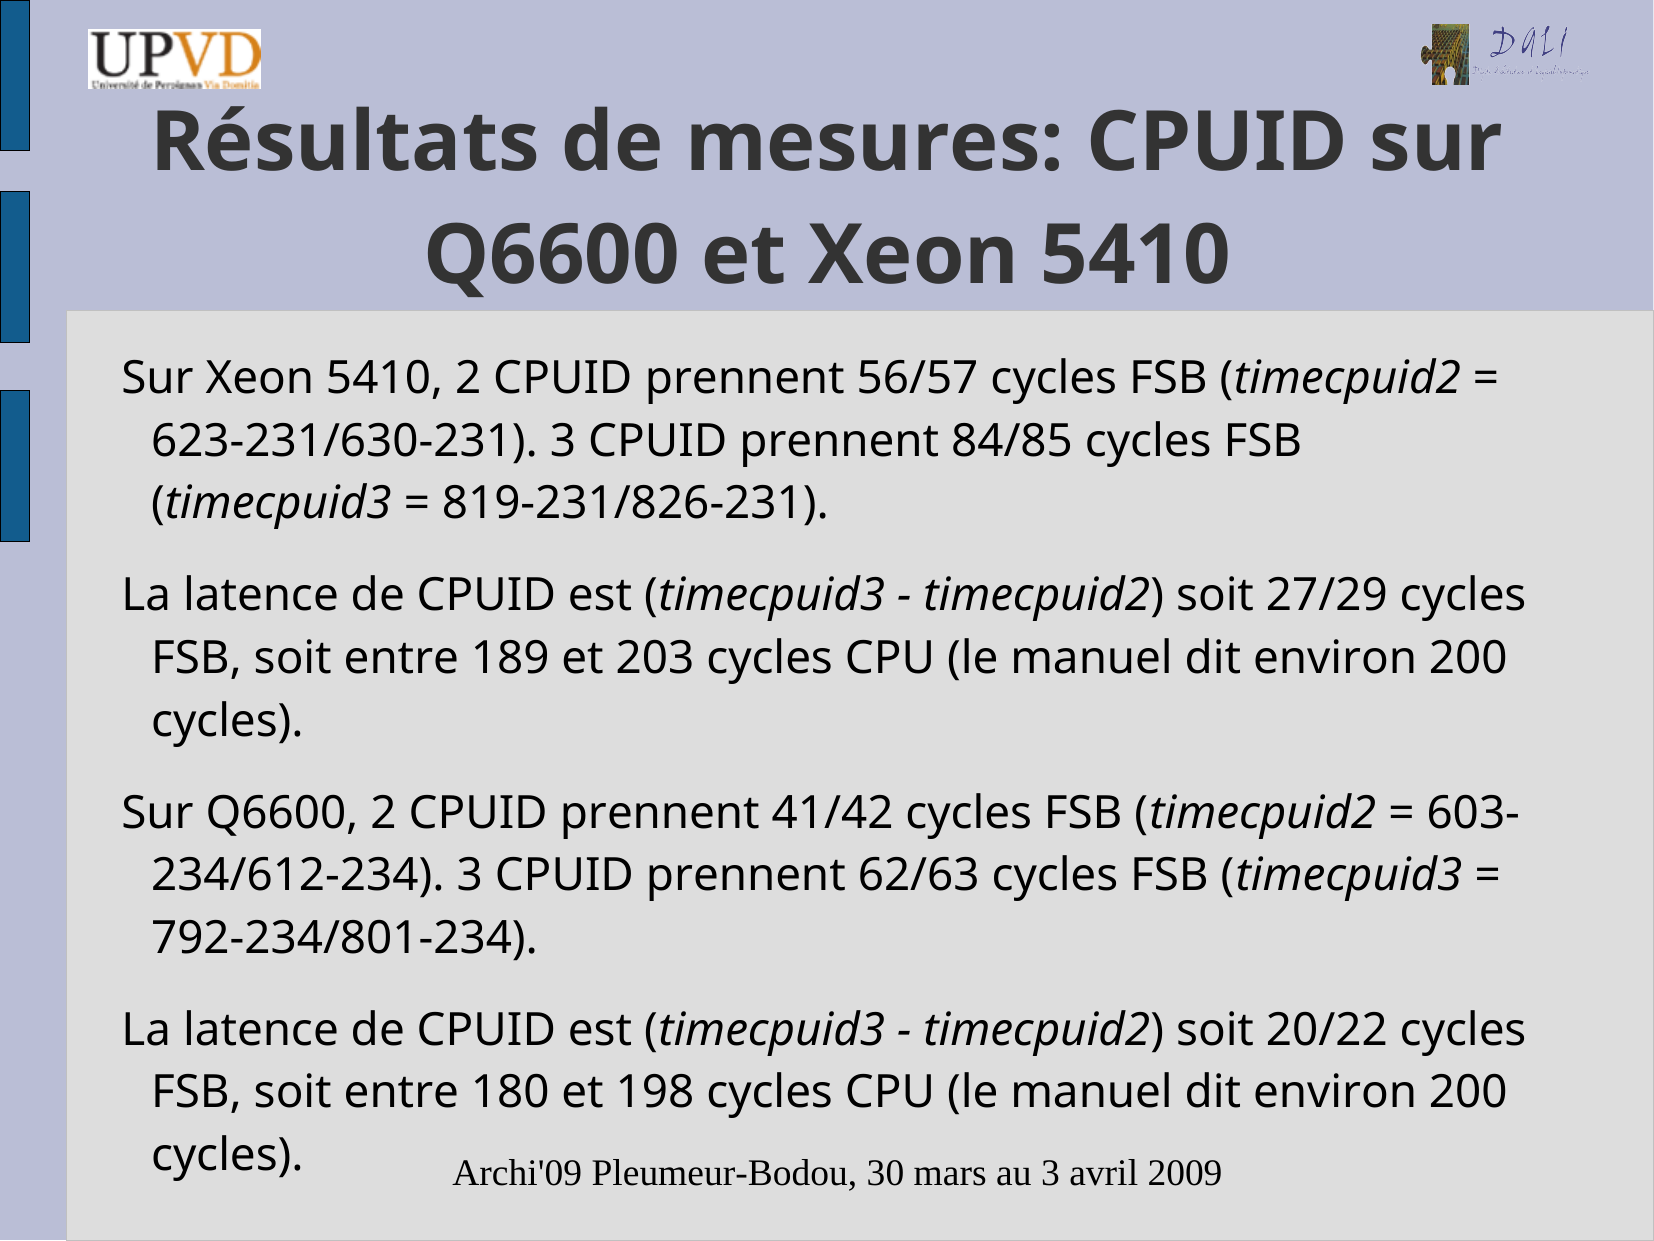

# Résultats de mesures: CPUID sur Q6600 et Xeon 5410
Sur Xeon 5410, 2 CPUID prennent 56/57 cycles FSB (timecpuid2 = 623-231/630-231). 3 CPUID prennent 84/85 cycles FSB (timecpuid3 = 819-231/826-231).
La latence de CPUID est (timecpuid3 - timecpuid2) soit 27/29 cycles FSB, soit entre 189 et 203 cycles CPU (le manuel dit environ 200 cycles).
Sur Q6600, 2 CPUID prennent 41/42 cycles FSB (timecpuid2 = 603-234/612-234). 3 CPUID prennent 62/63 cycles FSB (timecpuid3 = 792-234/801-234).
La latence de CPUID est (timecpuid3 - timecpuid2) soit 20/22 cycles FSB, soit entre 180 et 198 cycles CPU (le manuel dit environ 200 cycles).
Archi'09 Pleumeur-Bodou, 30 mars au 3 avril 2009